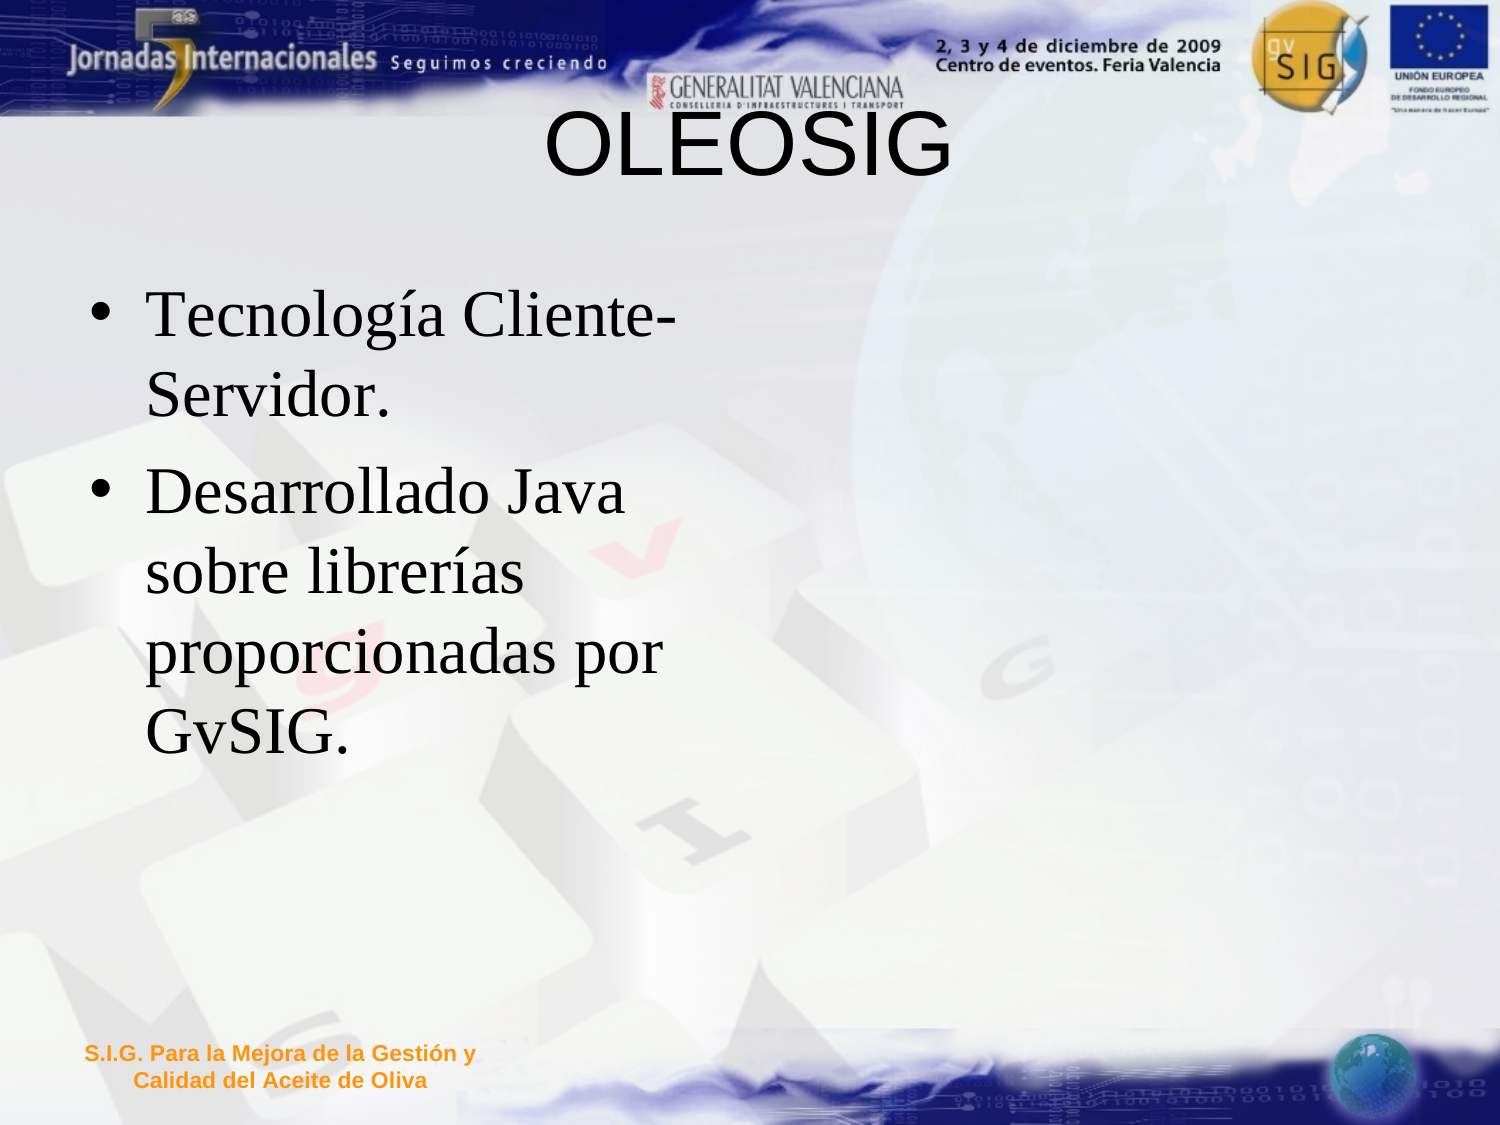

# OLEOSIG
Tecnología Cliente-Servidor.
Desarrollado Java sobre librerías proporcionadas por GvSIG.
S.I.G. Para la Mejora de la Gestión y Calidad del Aceite de Oliva